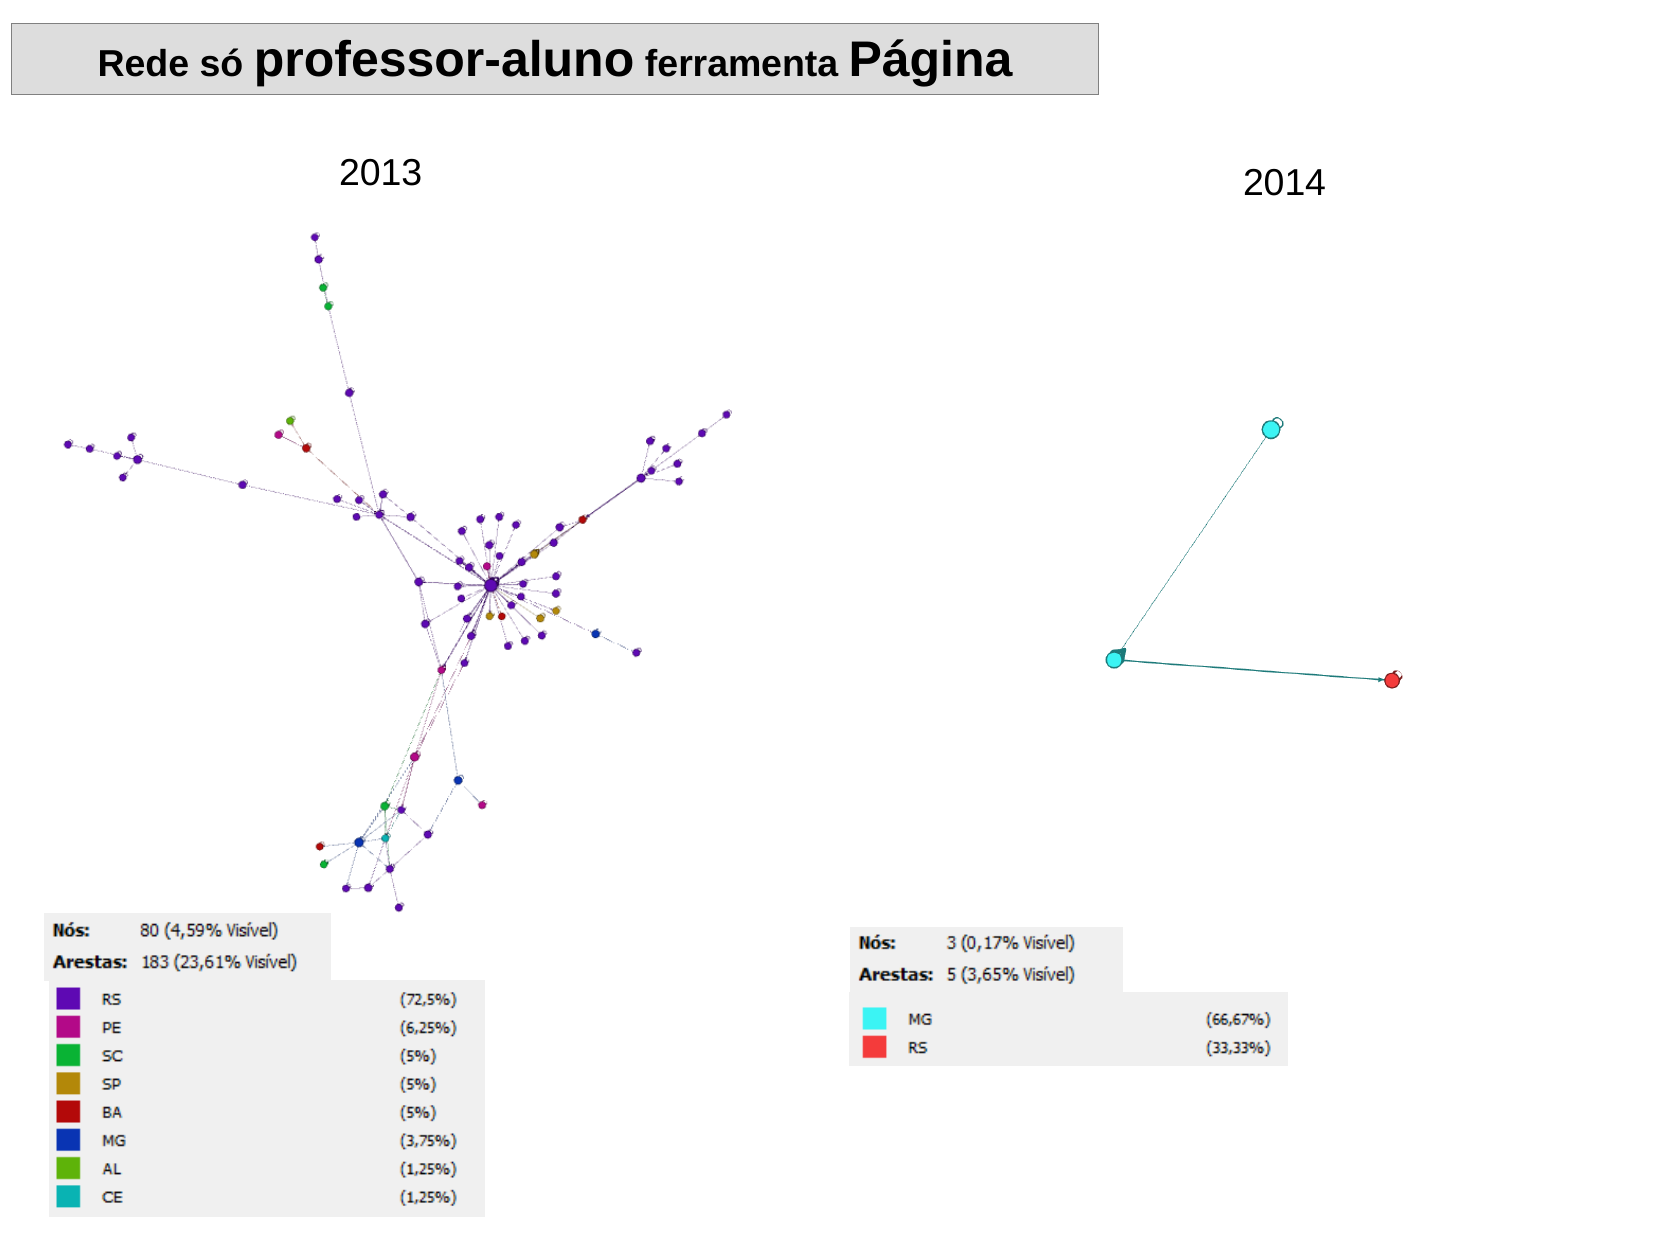

Rede só professor-aluno ferramenta Página
2013
2014